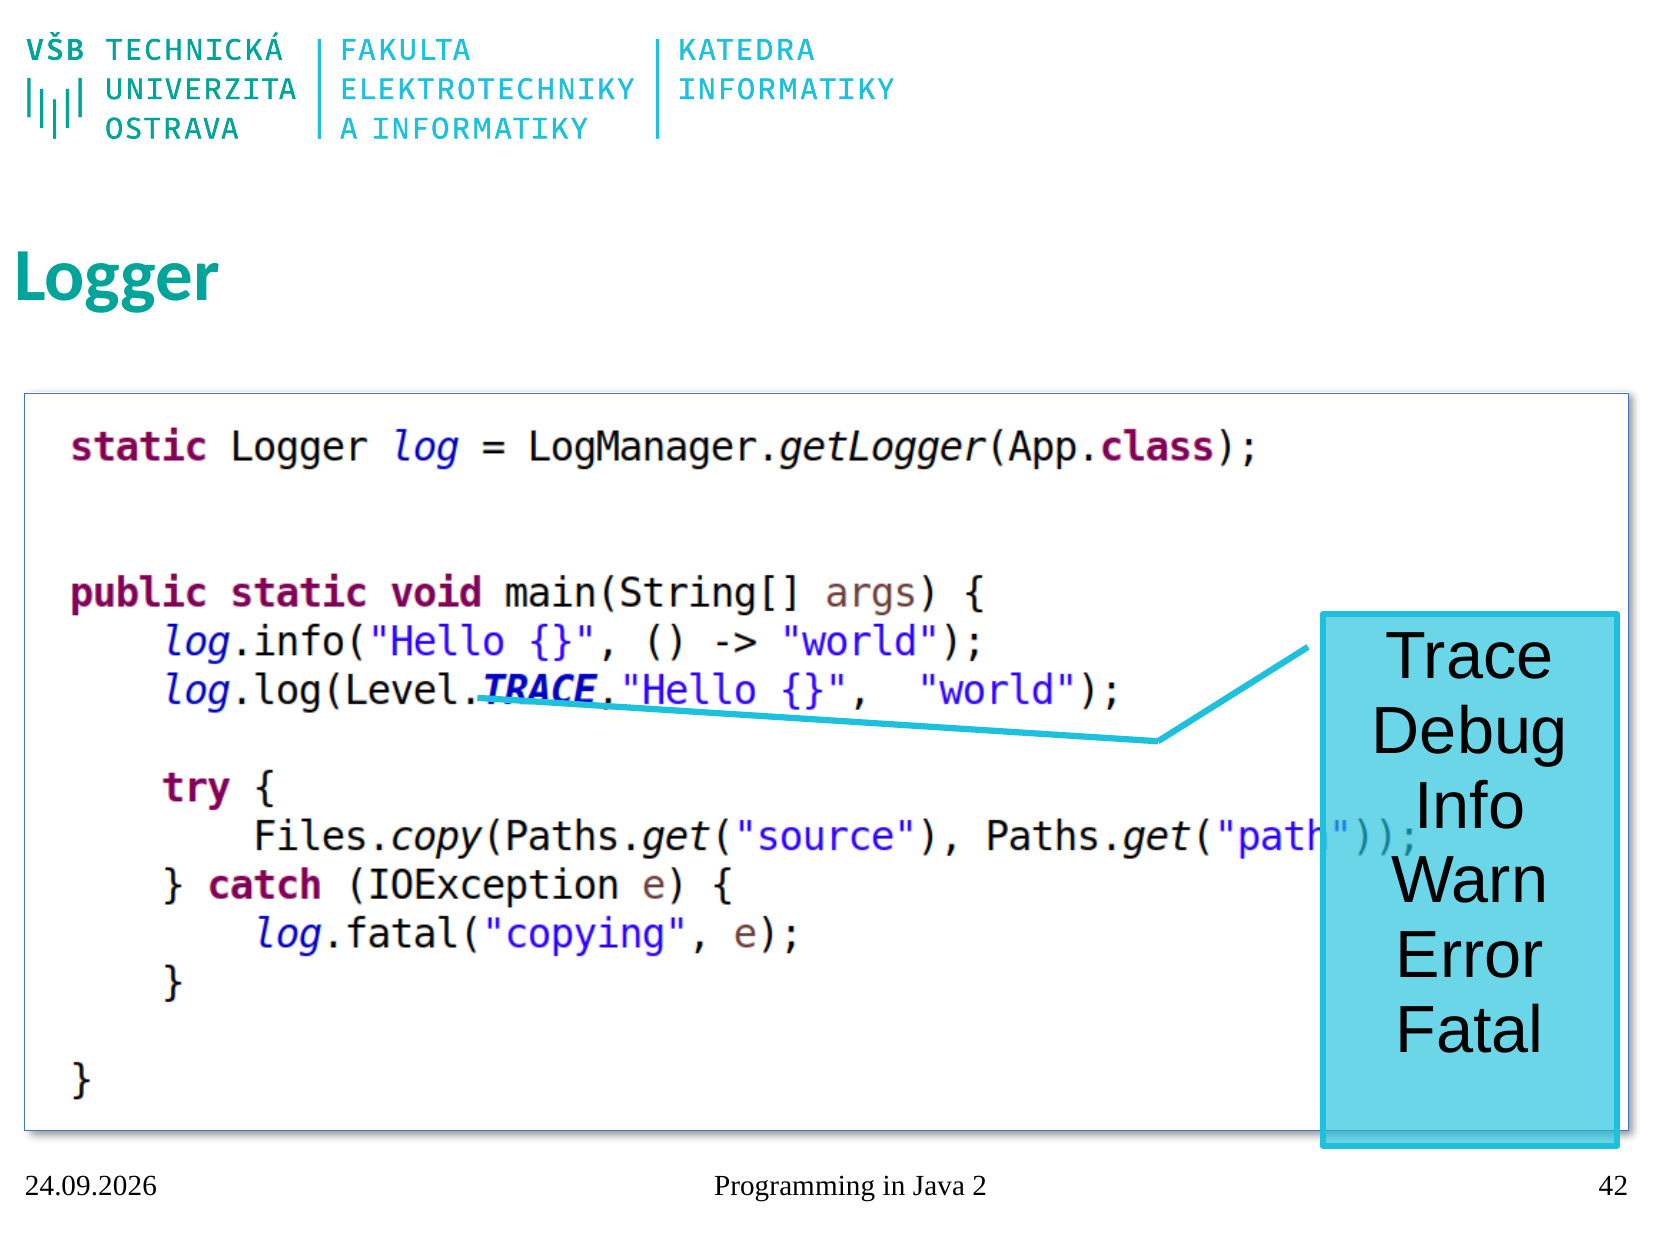

# Logger
Trace
Debug
Info
Warn
Error
Fatal
Programming in Java 2
42